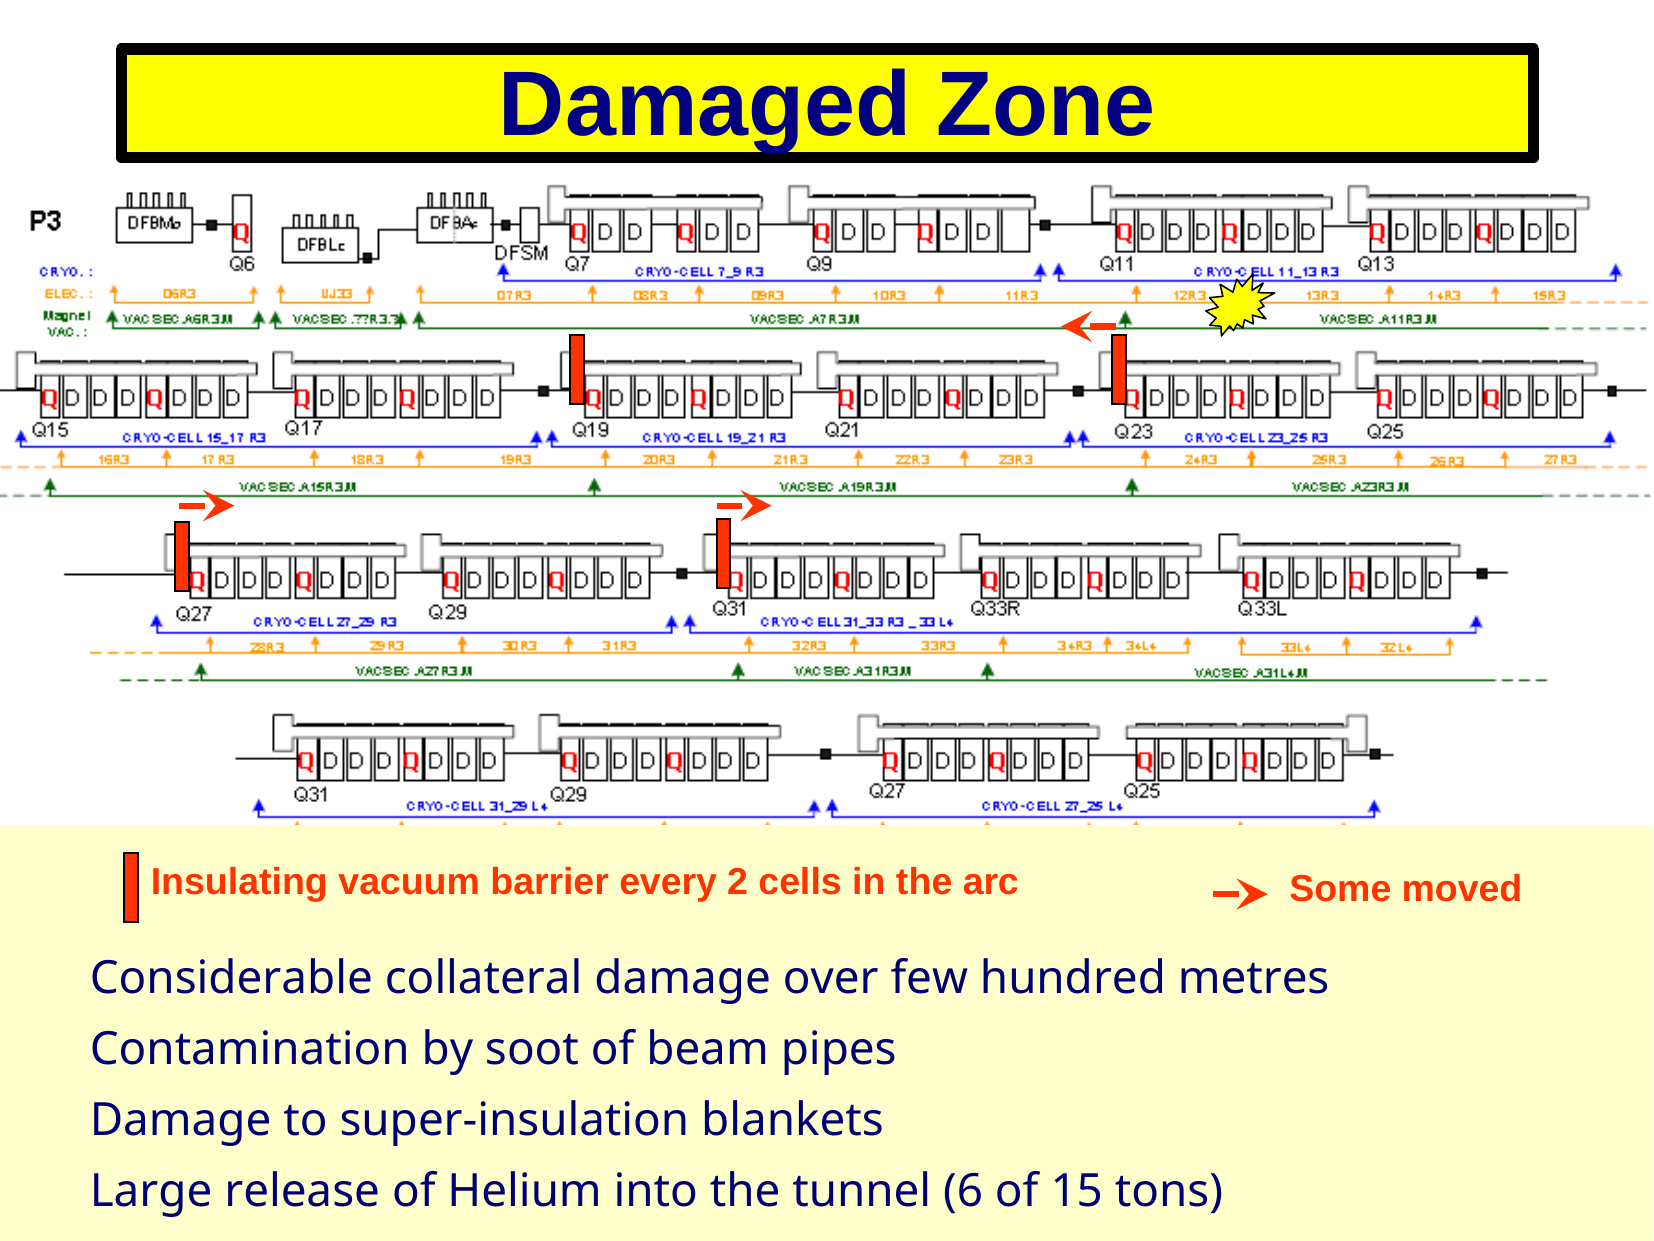

# Damaged Zone
Considerable collateral damage over few hundred metres
Contamination by soot of beam pipes
Damage to super-insulation blankets
Large release of Helium into the tunnel (6 of 15 tons)
Insulating vacuum barrier every 2 cells in the arc
Some moved
25